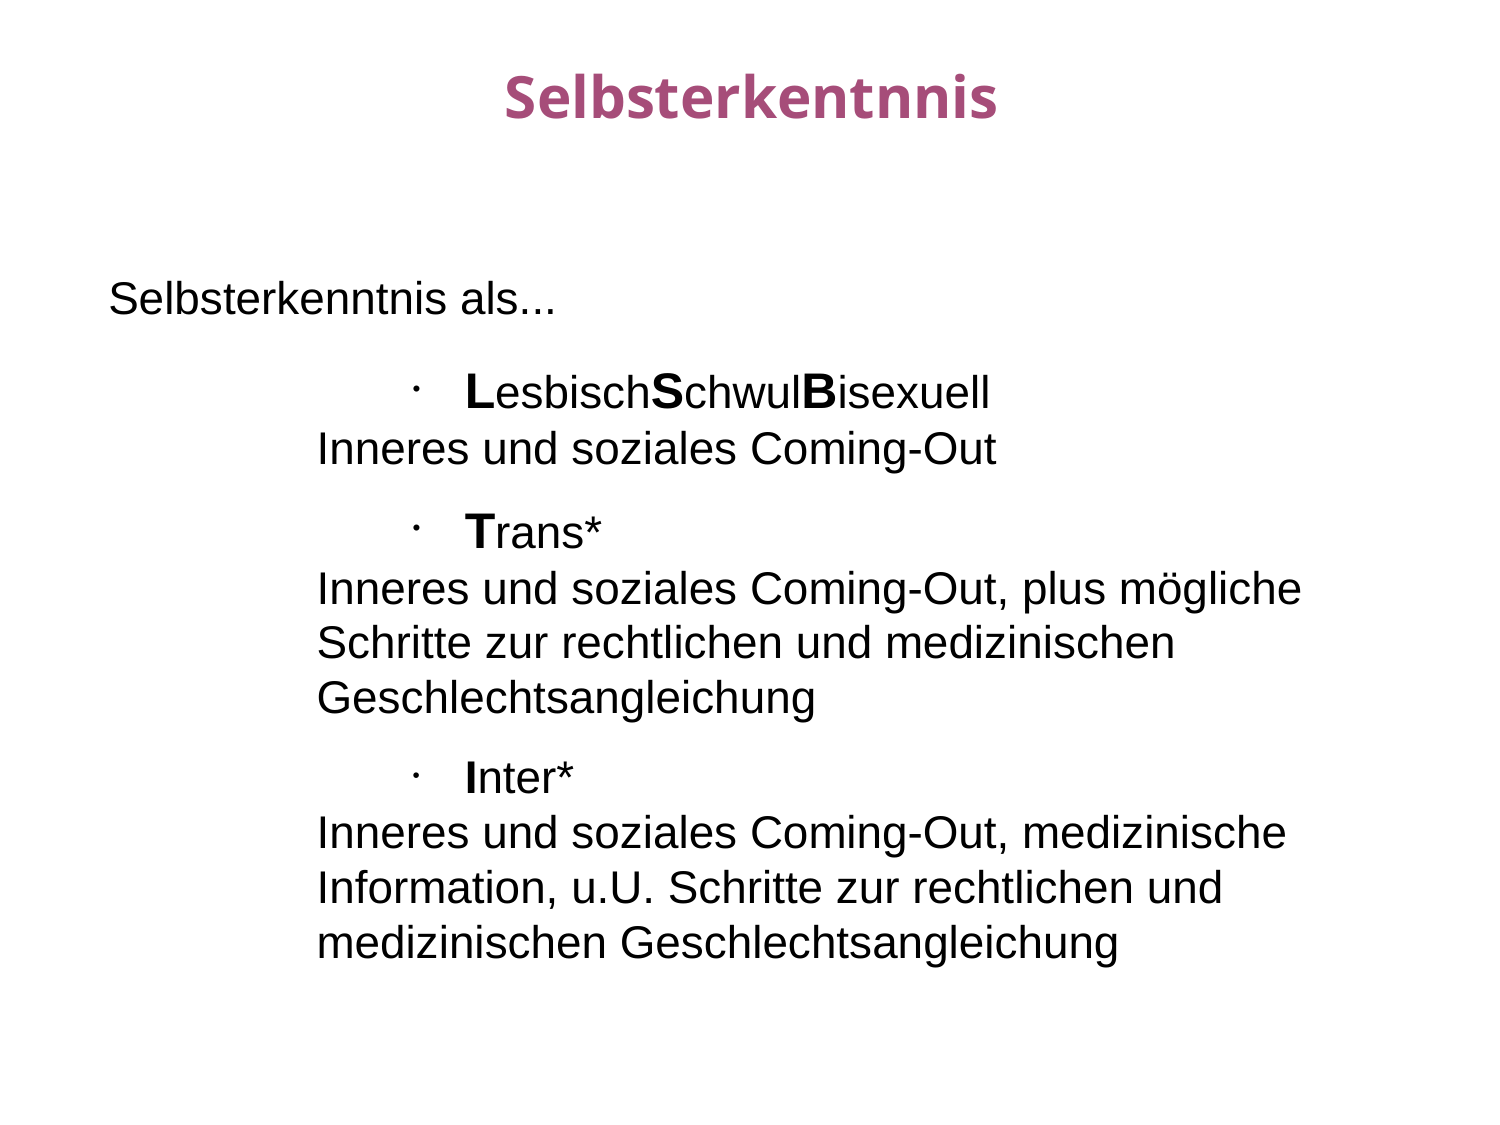

Selbsterkentnnis
Selbsterkenntnis als...
LesbischSchwulBisexuell
Inneres und soziales Coming-Out
Trans*
Inneres und soziales Coming-Out, plus mögliche Schritte zur rechtlichen und medizinischen Geschlechtsangleichung
Inter*
Inneres und soziales Coming-Out, medizinische Information, u.U. Schritte zur rechtlichen und medizinischen Geschlechtsangleichung